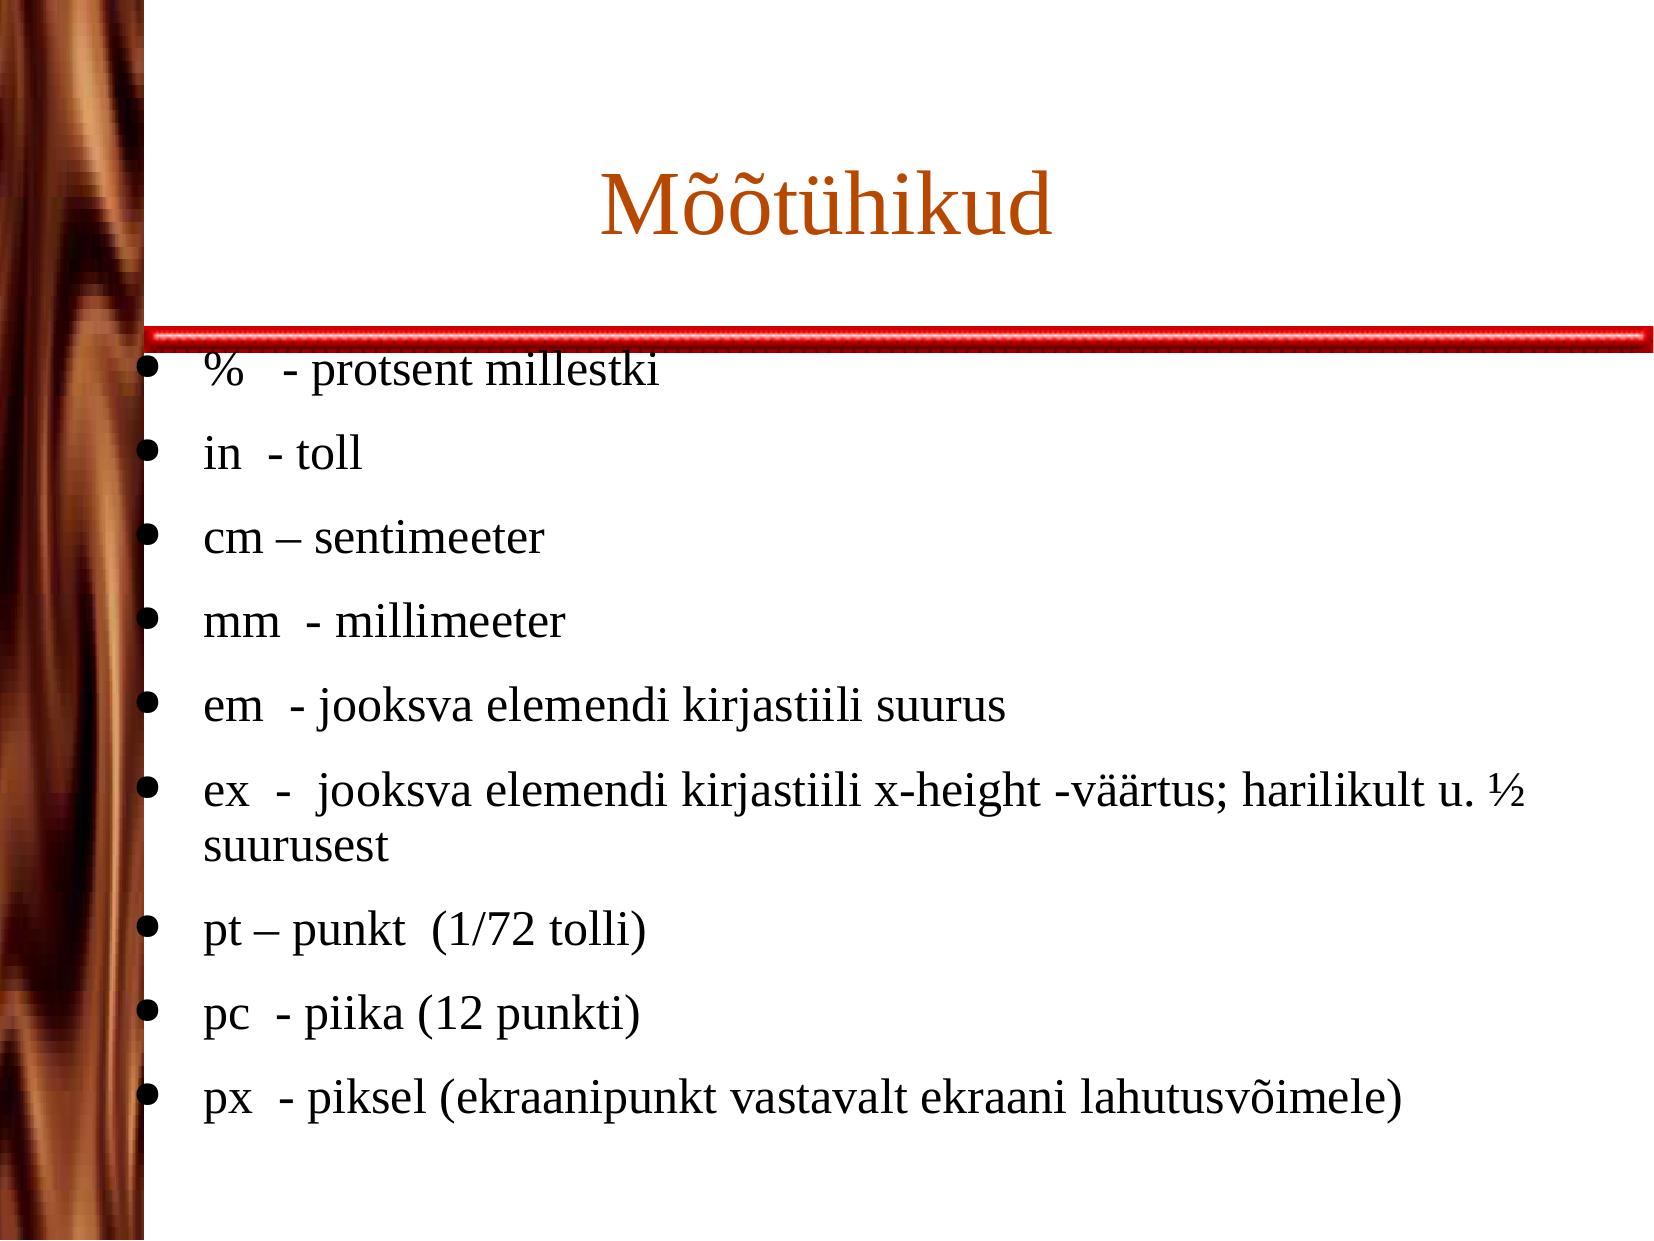

# Mõõtühikud
% - protsent millestki
in - toll
cm – sentimeeter
mm - millimeeter
em - jooksva elemendi kirjastiili suurus
ex - jooksva elemendi kirjastiili x-height -väärtus; harilikult u. ½ suurusest
pt – punkt (1/72 tolli)
pc - piika (12 punkti)
px - piksel (ekraanipunkt vastavalt ekraani lahutusvõimele)